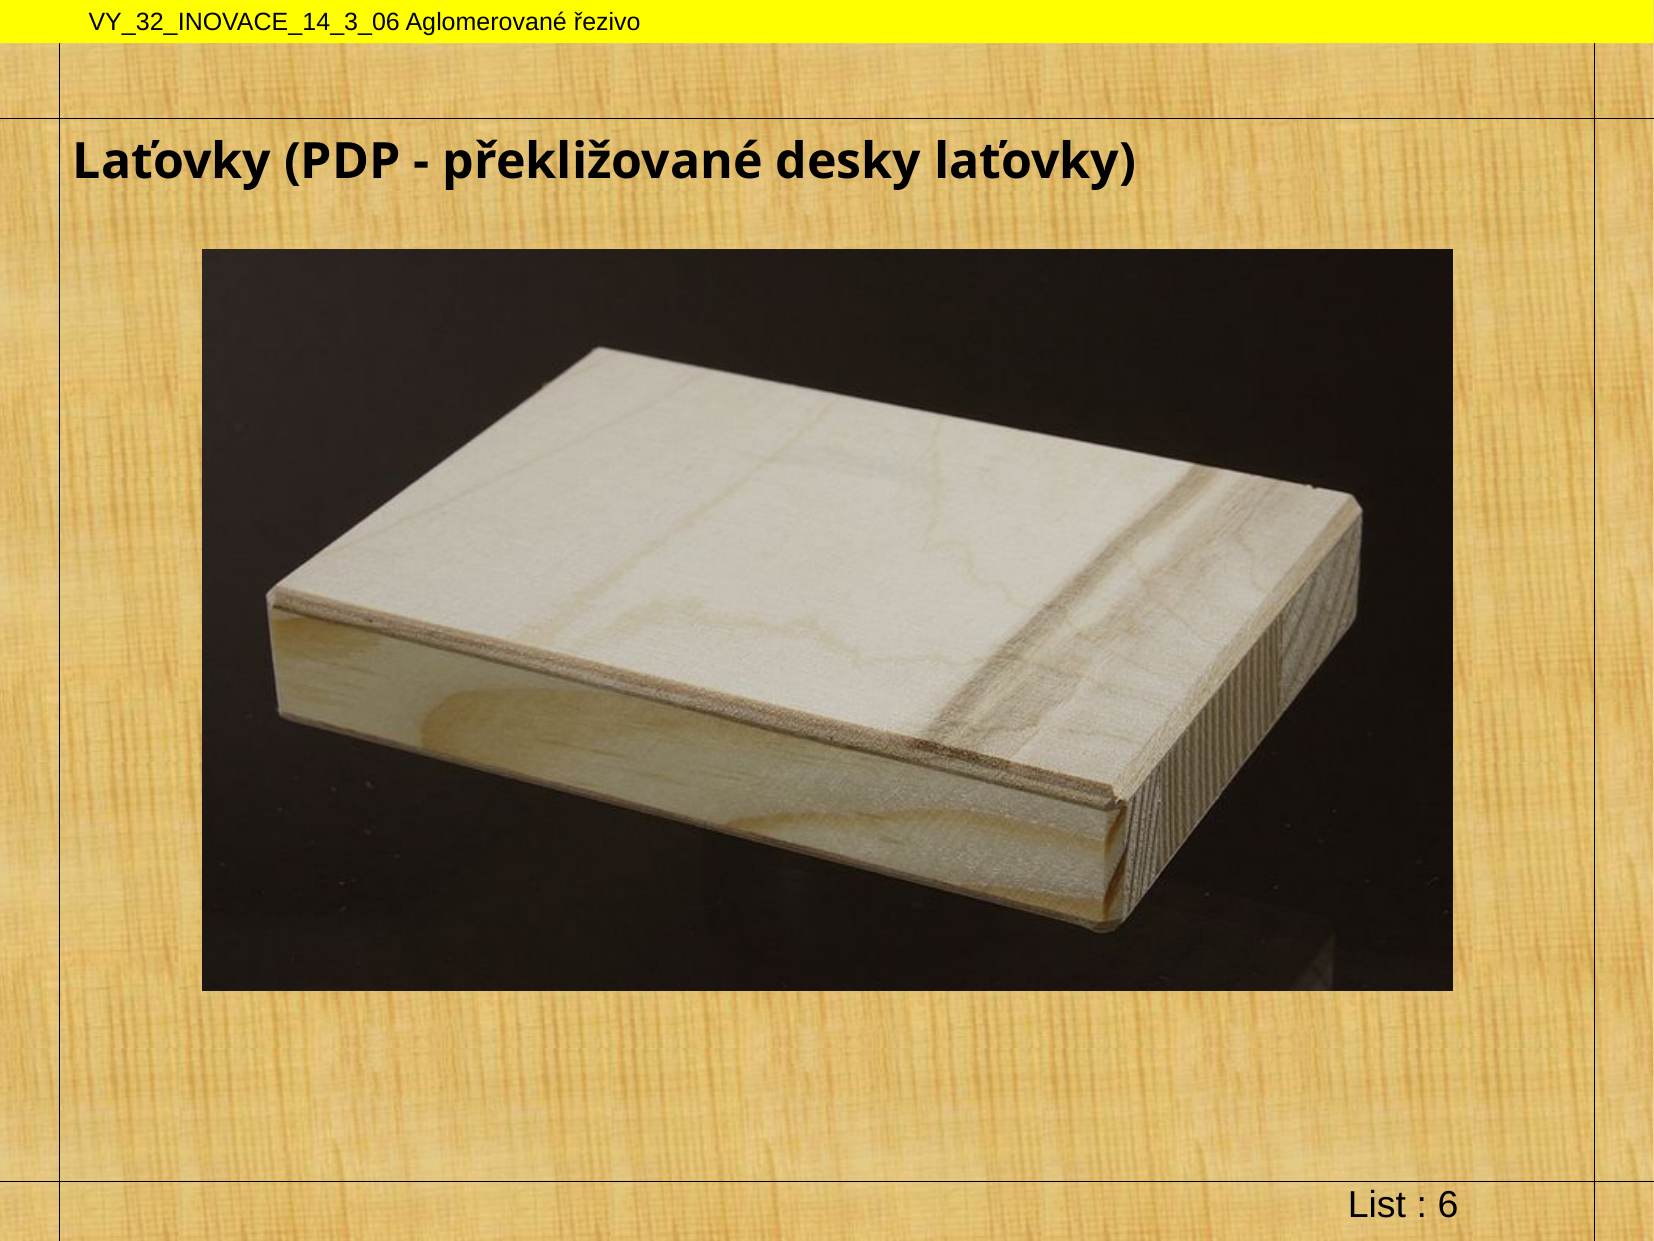

VY_32_INOVACE_14_3_06 Aglomerované řezivo
Laťovky (PDP - překližované desky laťovky)
List :